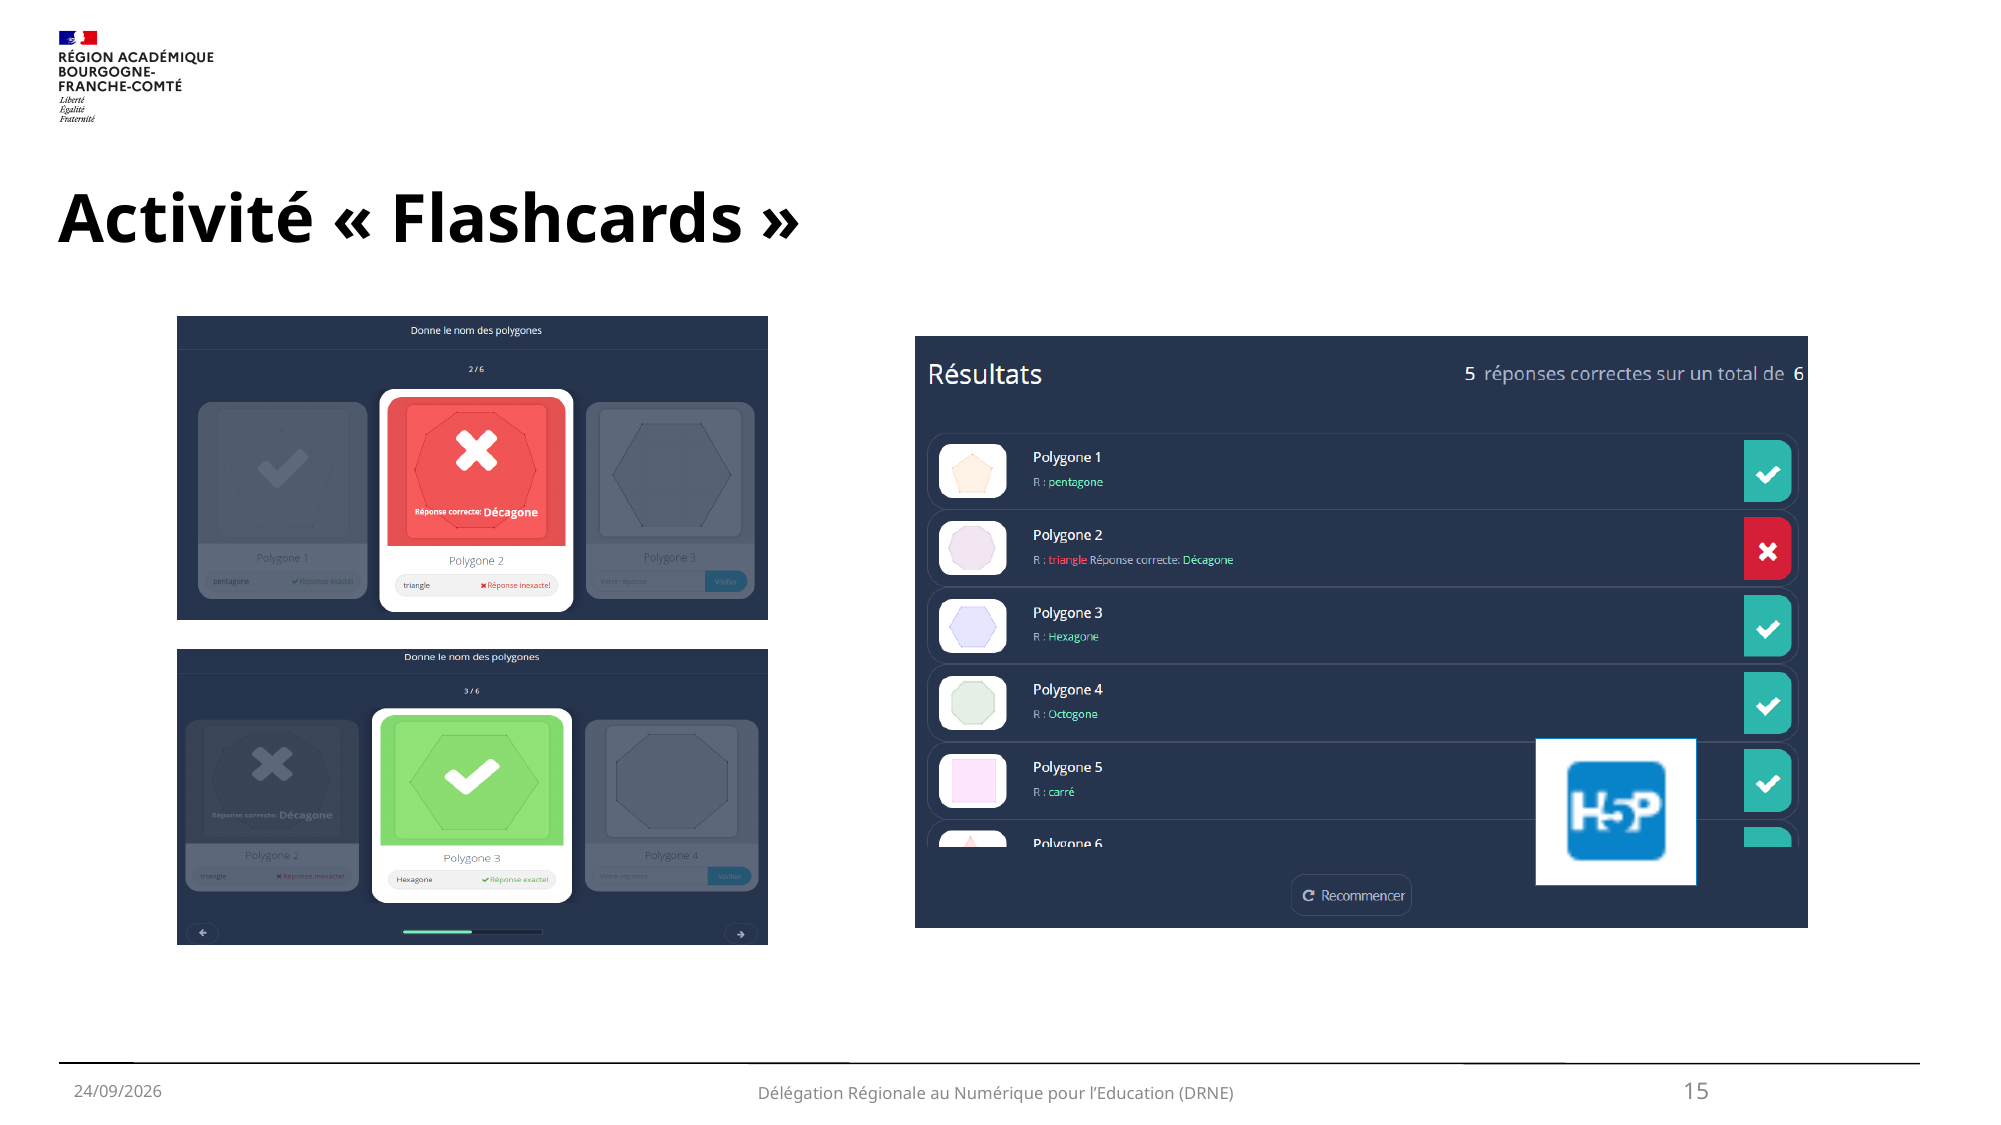

# Activité « Flashcards »
Délégation Régionale au Numérique pour l’Education (DRNE)